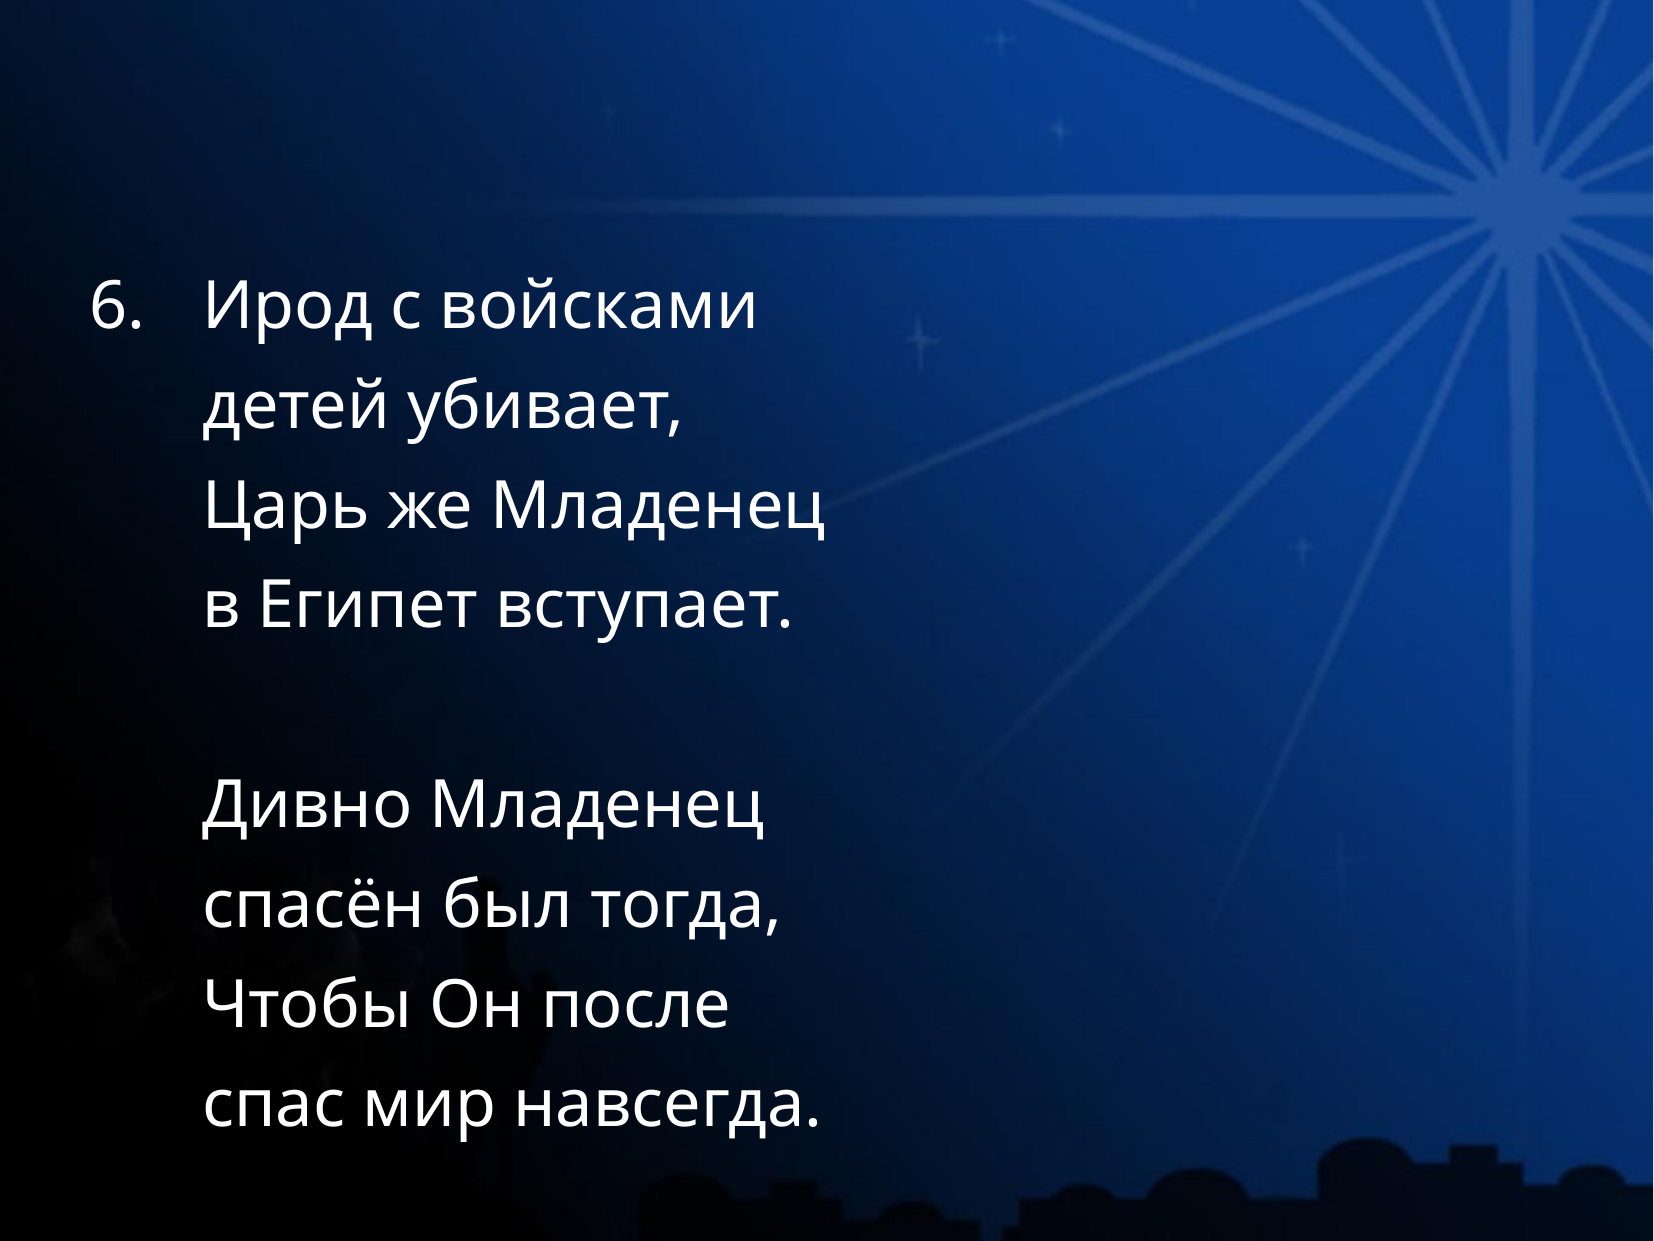

6.	Ирод с войсками
	детей убивает,
	Царь же Младенец
	в Египет вступает.
	Дивно Младенец
	спасён был тогда,
	Чтобы Он после
	спас мир навсегда.